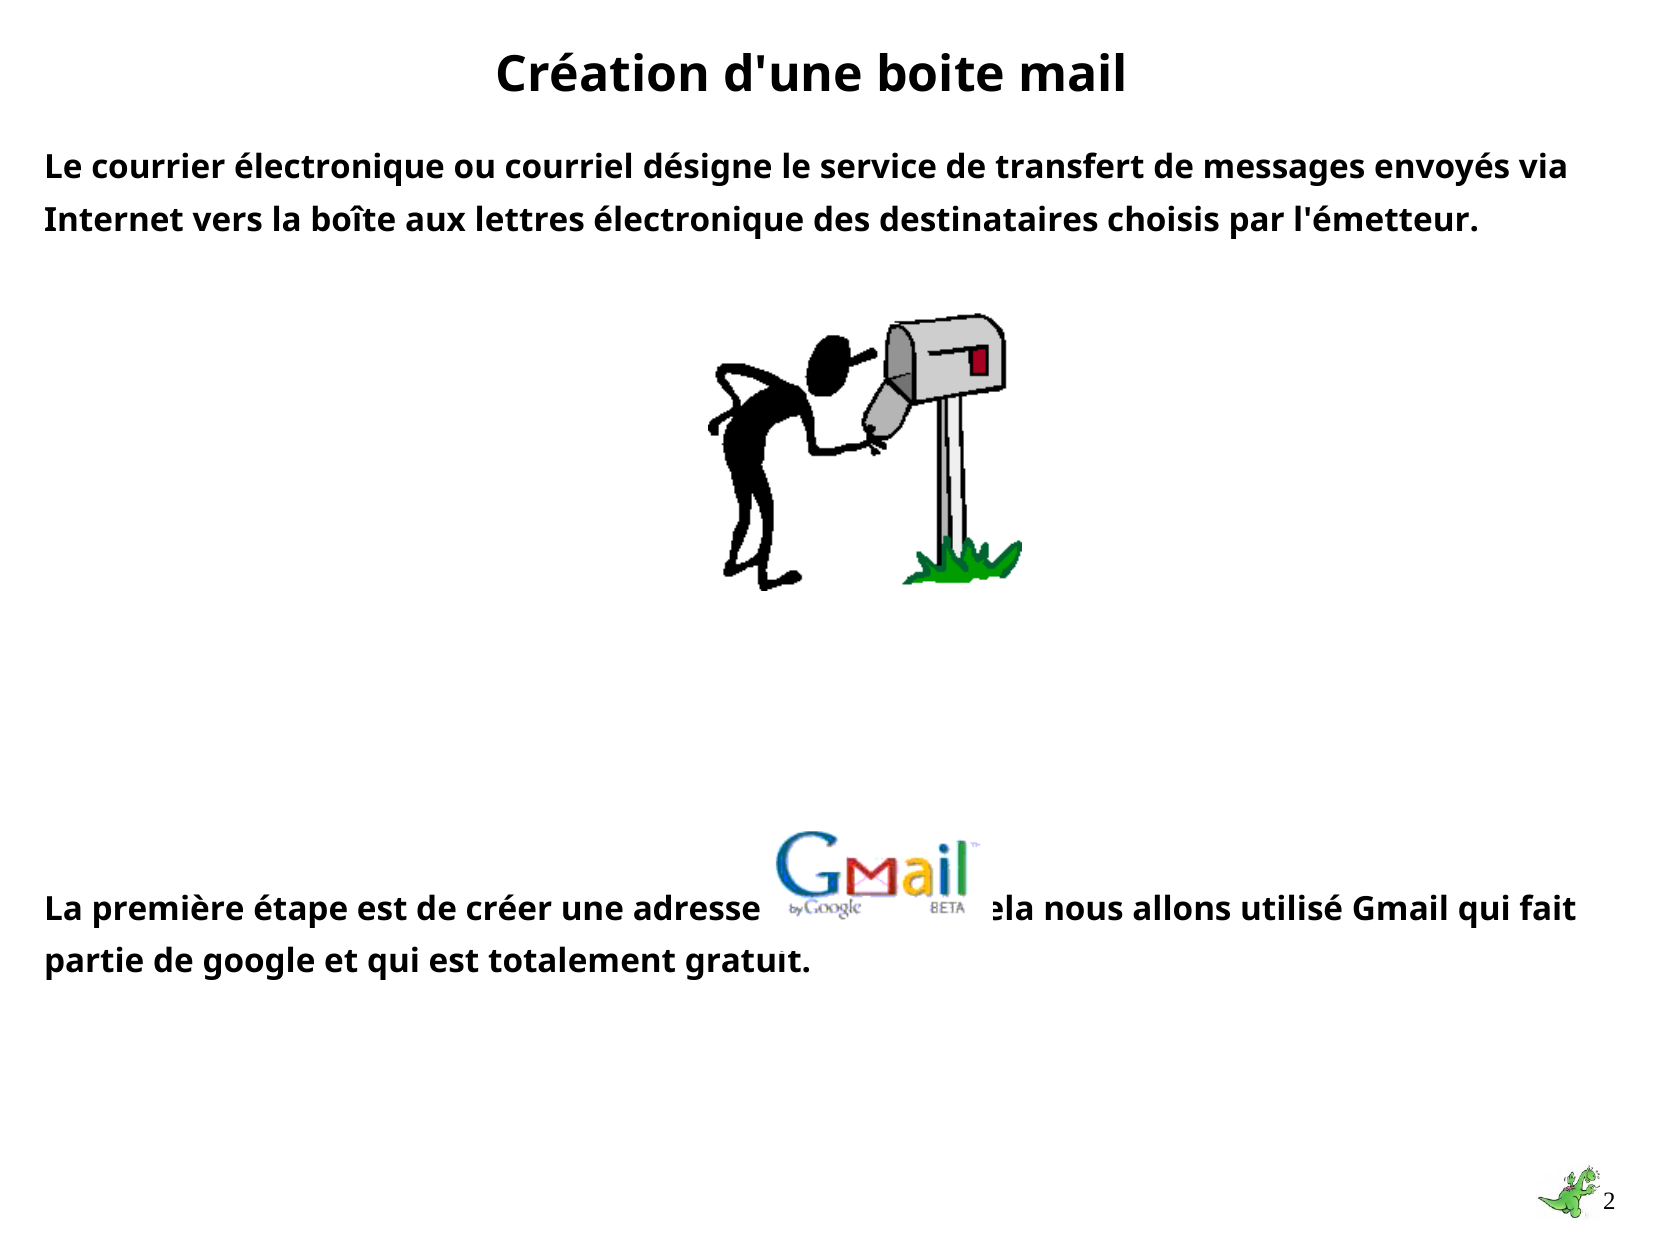

Création d'une boite mail
Le courrier électronique ou courriel désigne le service de transfert de messages envoyés via
Internet vers la boîte aux lettres électronique des destinataires choisis par l'émetteur.
La première étape est de créer une adresse email. Pour cela nous allons utilisé Gmail qui fait
partie de google et qui est totalement gratuit.
2